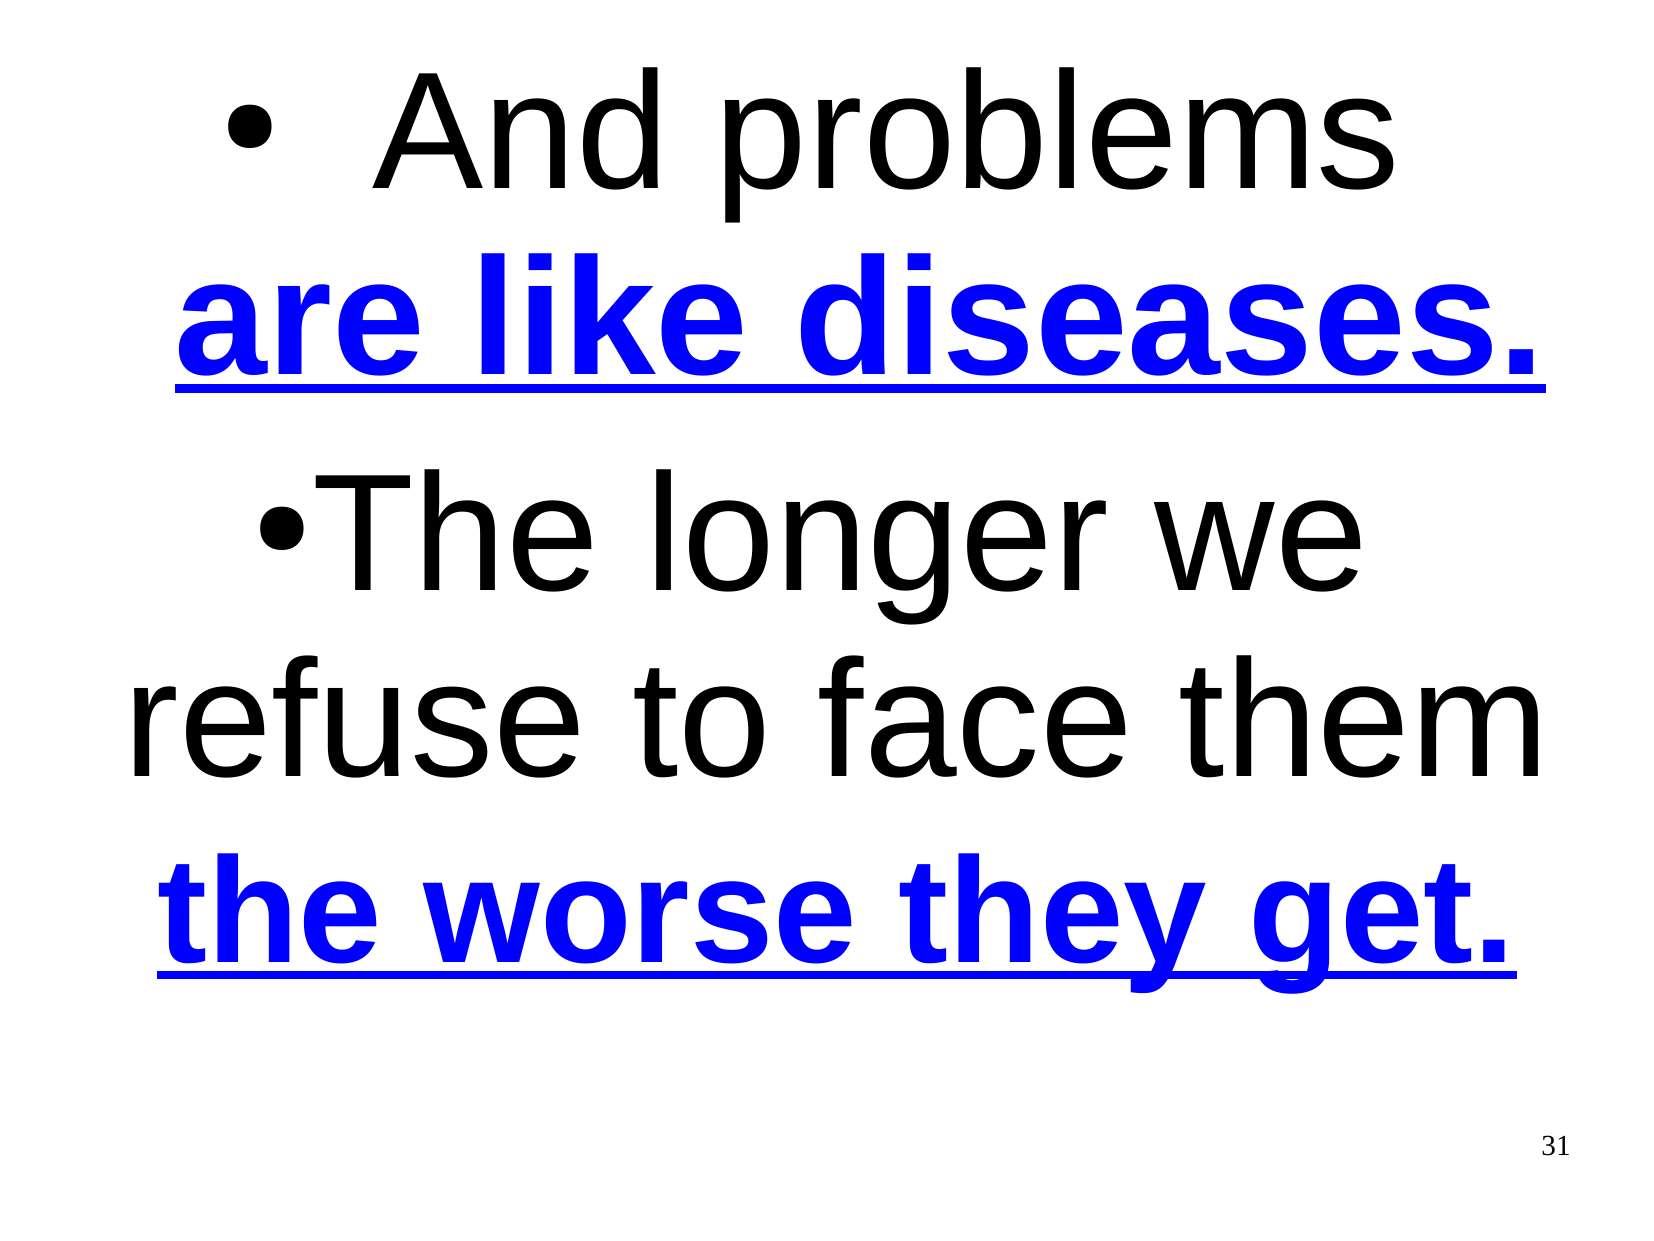

# And problems are like diseases.
The longer we
refuse to face them
the worse they get.
31